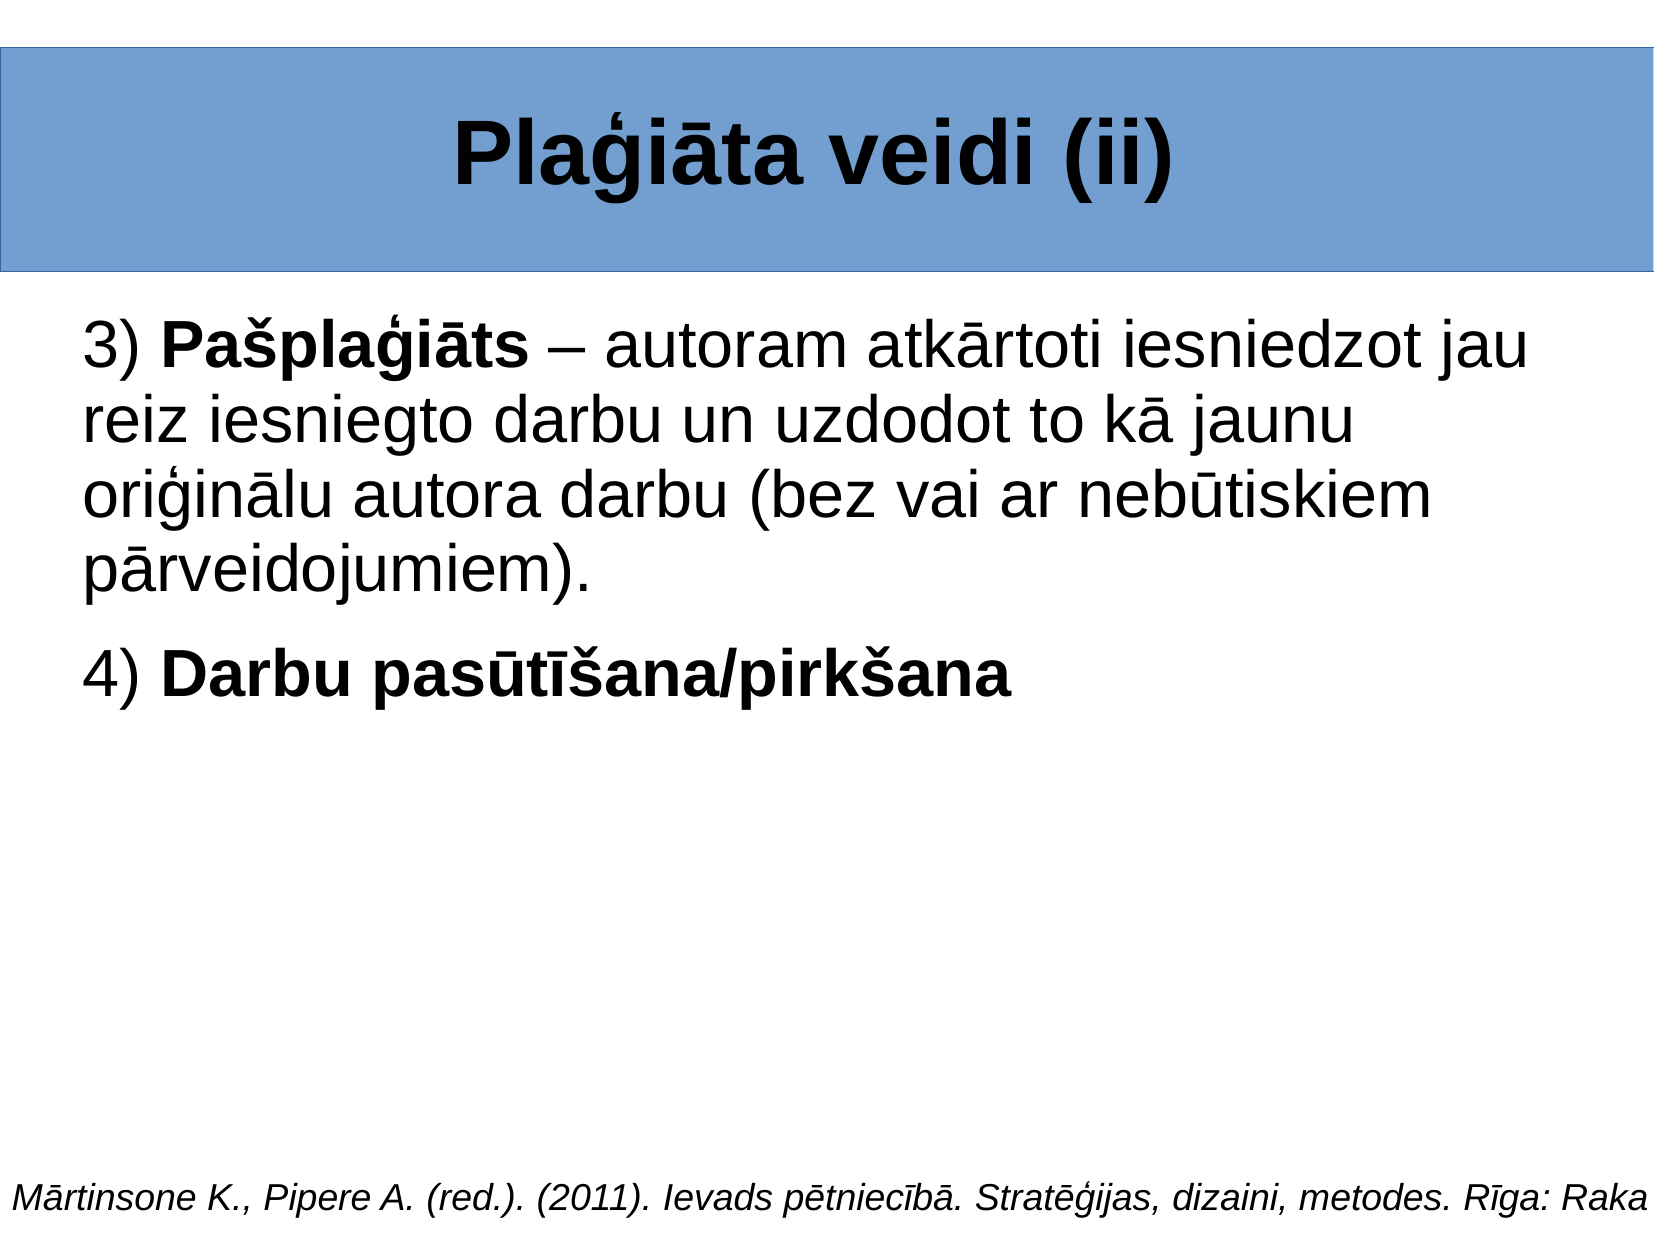

# Plaģiāta veidi (ii)
3) Pašplaģiāts – autoram atkārtoti iesniedzot jau reiz iesniegto darbu un uzdodot to kā jaunu oriģinālu autora darbu (bez vai ar nebūtiskiem pārveidojumiem).
4) Darbu pasūtīšana/pirkšana
Mārtinsone K., Pipere A. (red.). (2011). Ievads pētniecībā. Stratēģijas, dizaini, metodes. Rīga: Raka